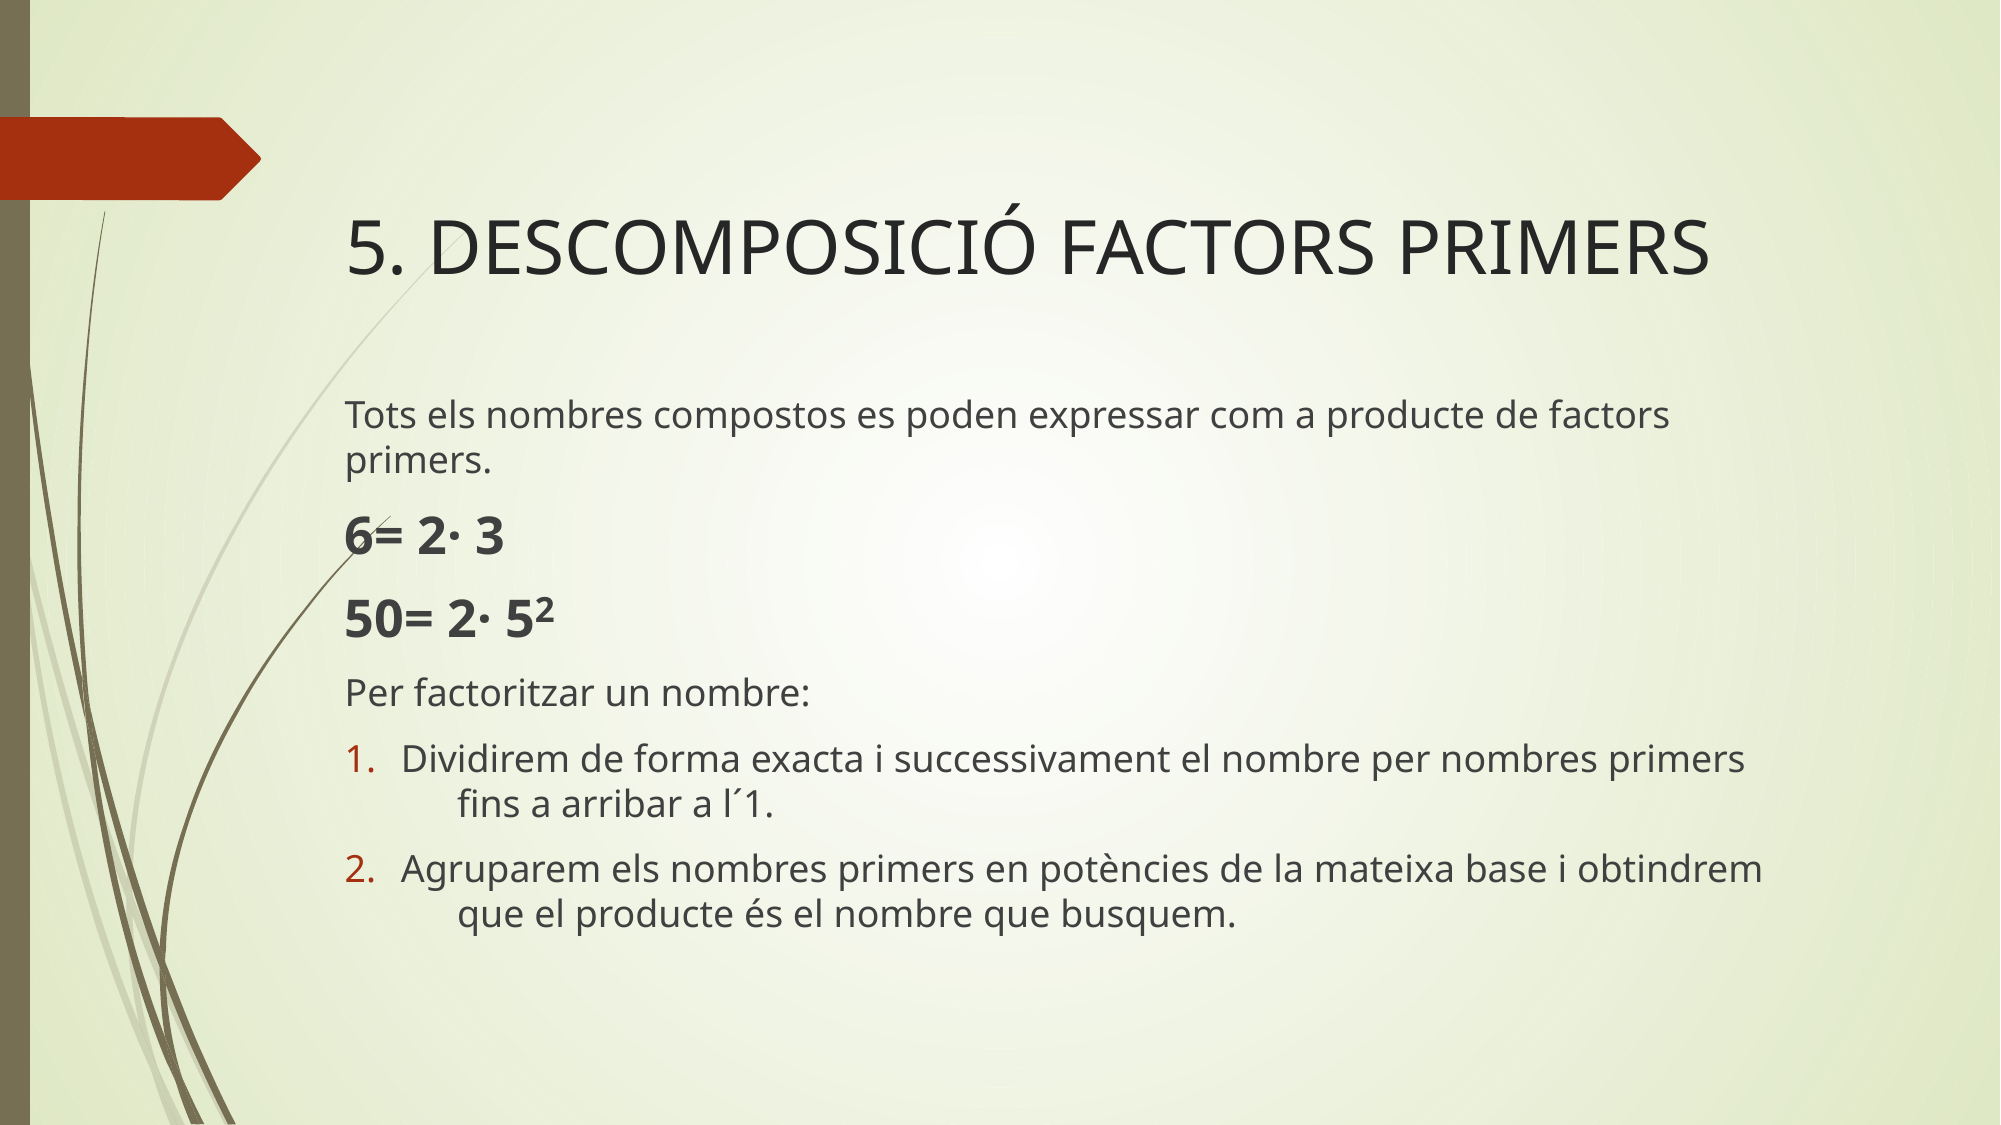

5. DESCOMPOSICIÓ FACTORS PRIMERS
Tots els nombres compostos es poden expressar com a producte de factors primers.
6= 2· 3
50= 2· 52
Per factoritzar un nombre:
Dividirem de forma exacta i successivament el nombre per nombres primers fins a arribar a l´1.
Agruparem els nombres primers en potències de la mateixa base i obtindrem que el producte és el nombre que busquem.